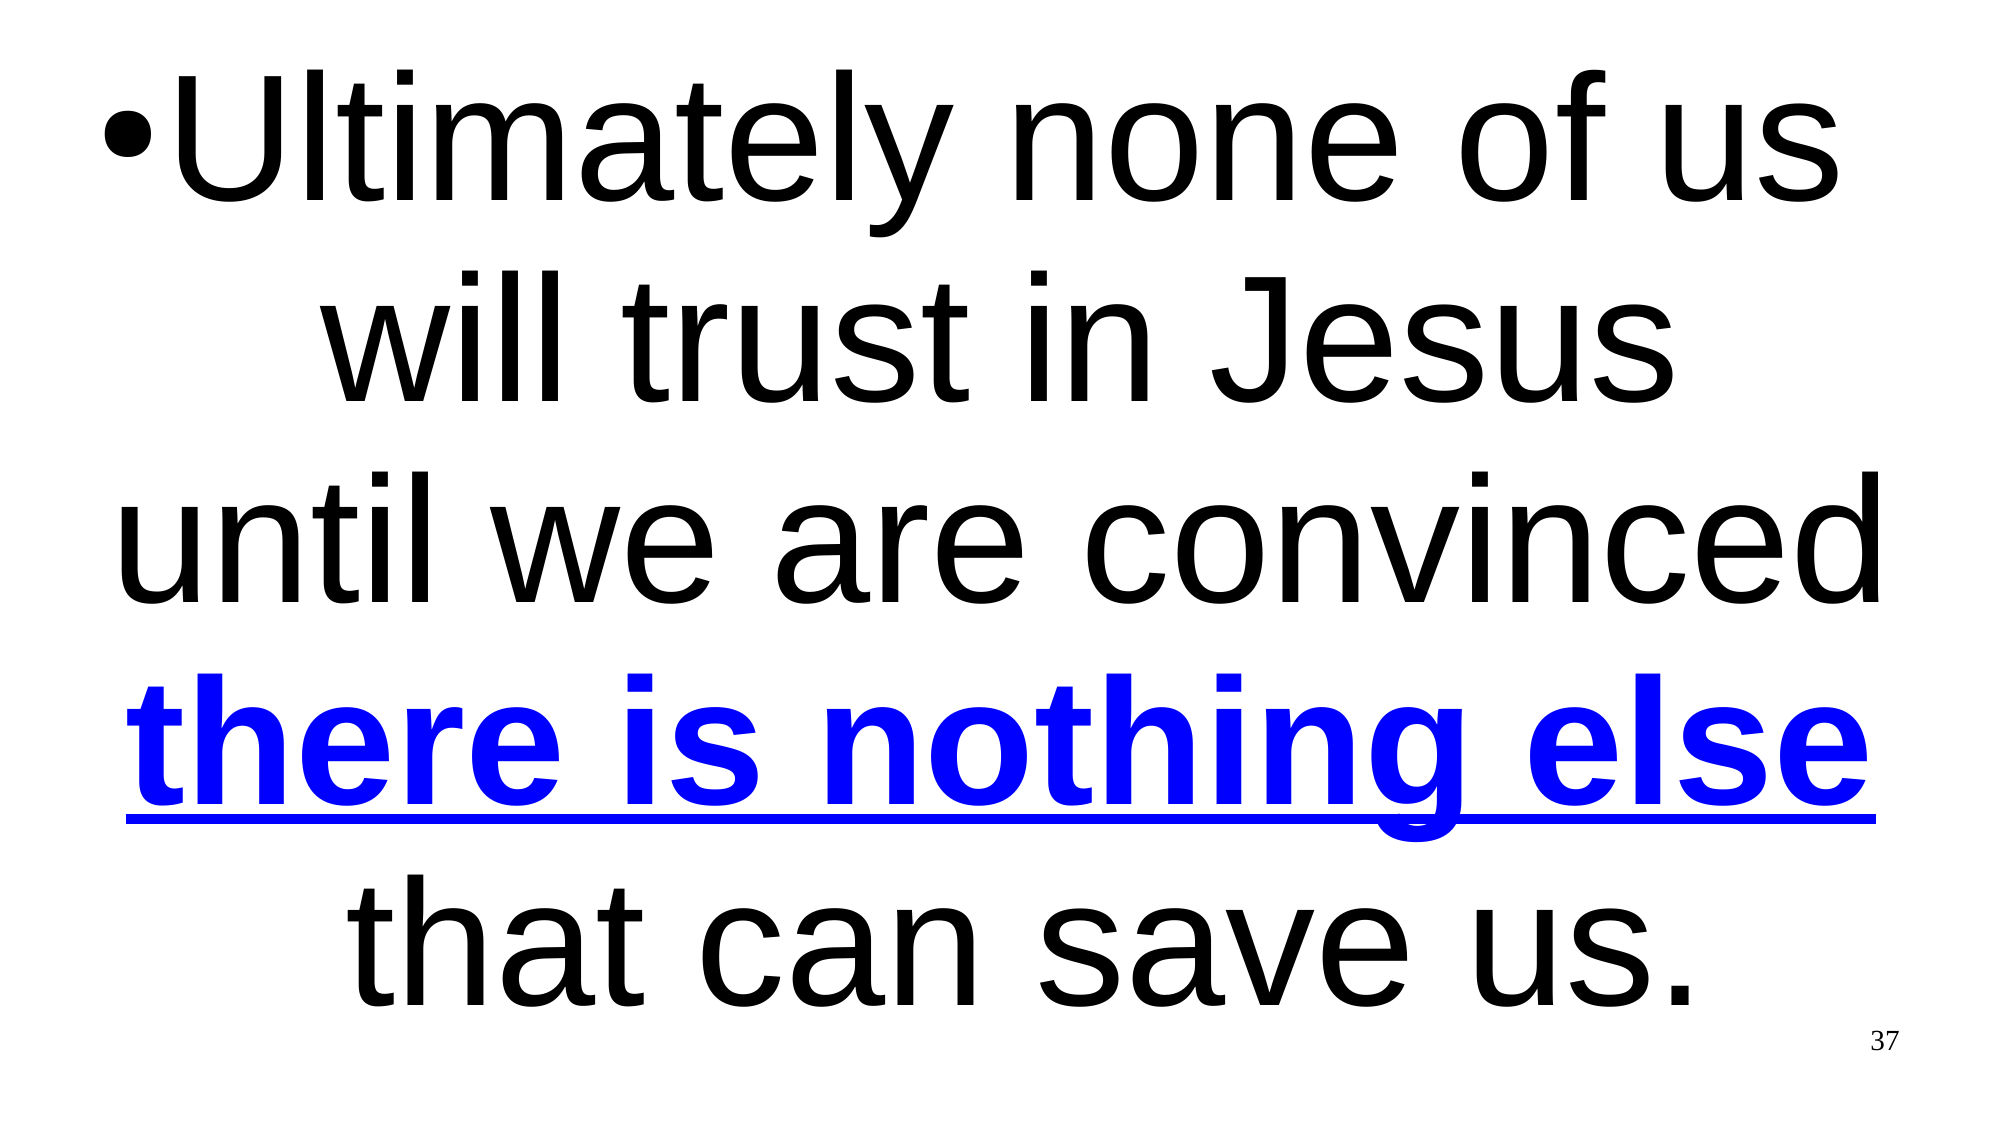

# Ultimately none of us will trust in Jesus until we are convinced there is nothing else that can save us.
37